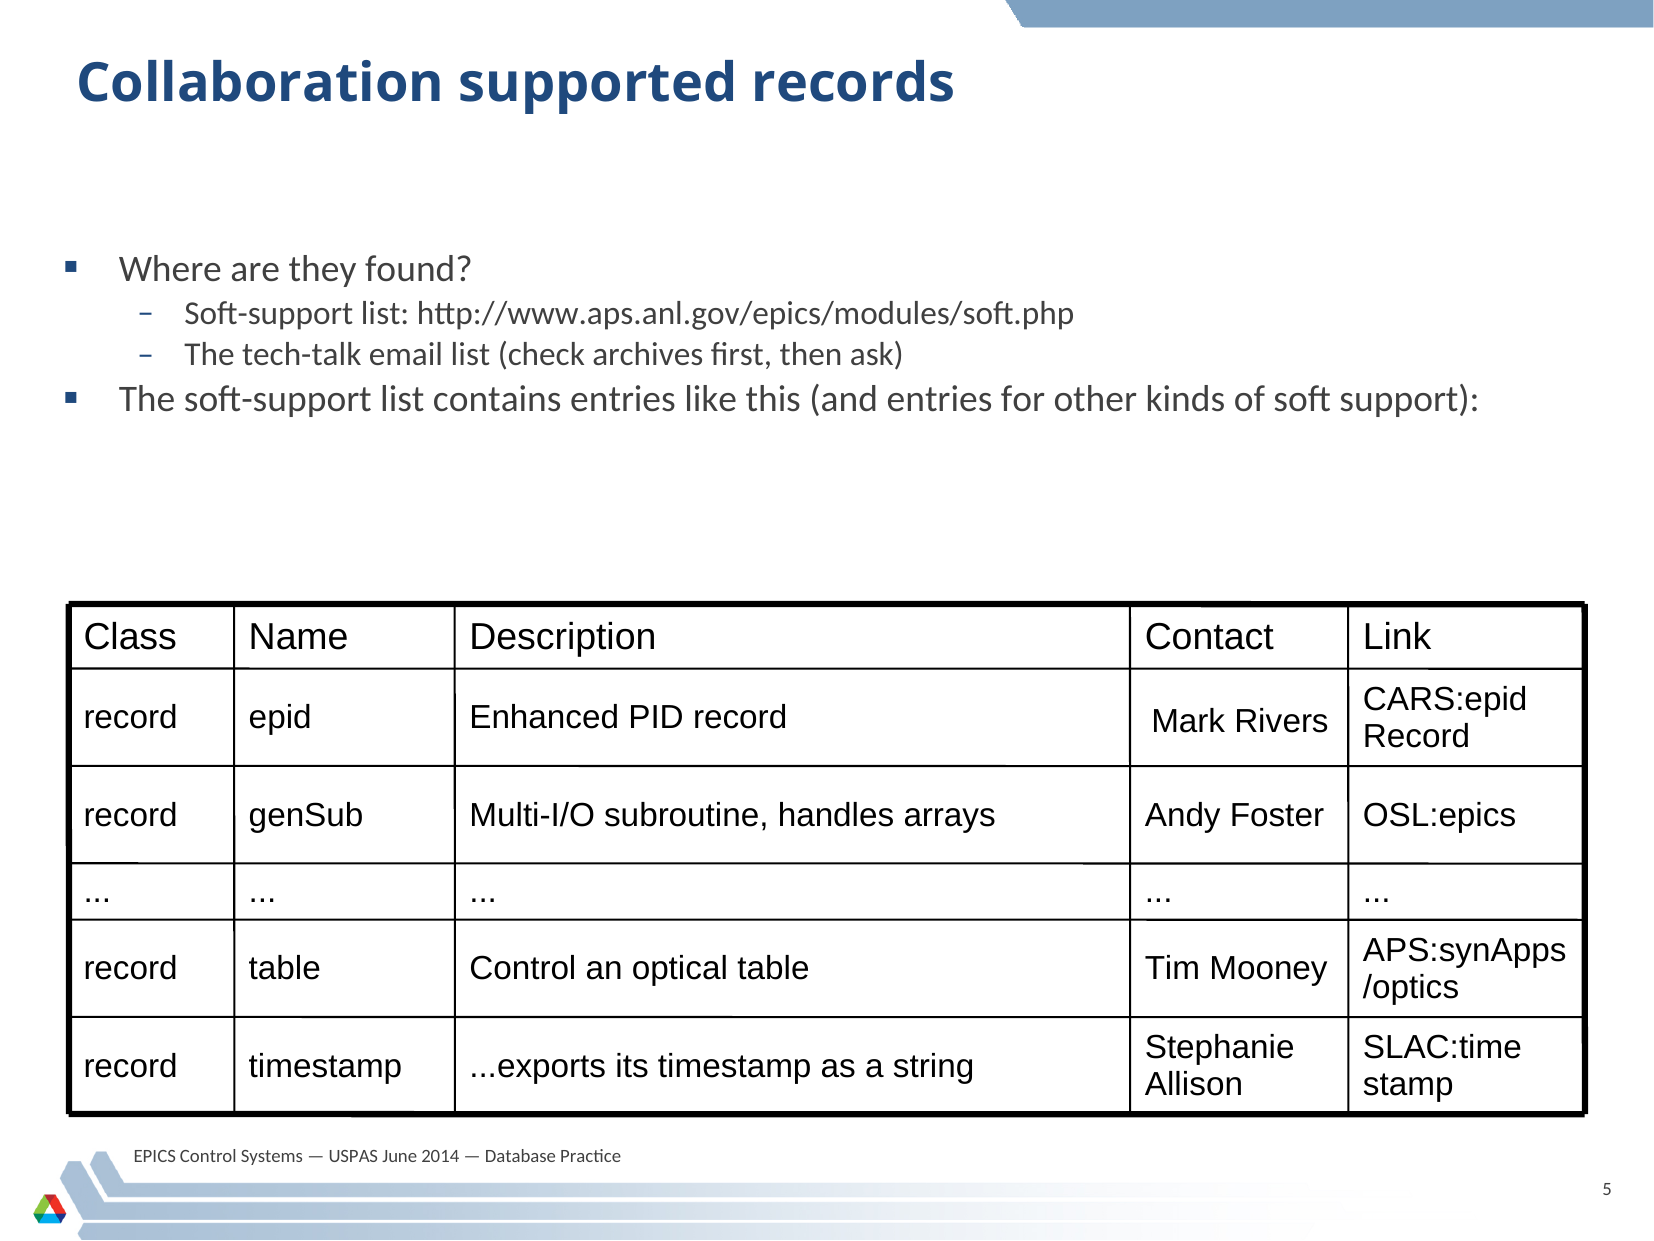

# Collaboration supported records
Where are they found?
Soft-support list: http://www.aps.anl.gov/epics/modules/soft.php
The tech-talk email list (check archives first, then ask)
The soft-support list contains entries like this (and entries for other kinds of soft support):
Class
Name
Description
Contact
Link
record
epid
Enhanced PID record
CARS:epid Record
Mark Rivers
record
genSub
Multi-I/O subroutine, handles arrays
Andy Foster
OSL:epics
...
...
...
...
...
record
table
Control an optical table
Tim Mooney
APS:synApps/optics
record
timestamp
...exports its timestamp as a string
Stephanie Allison
SLAC:time stamp
EPICS Control Systems — USPAS June 2014 — Database Practice
5